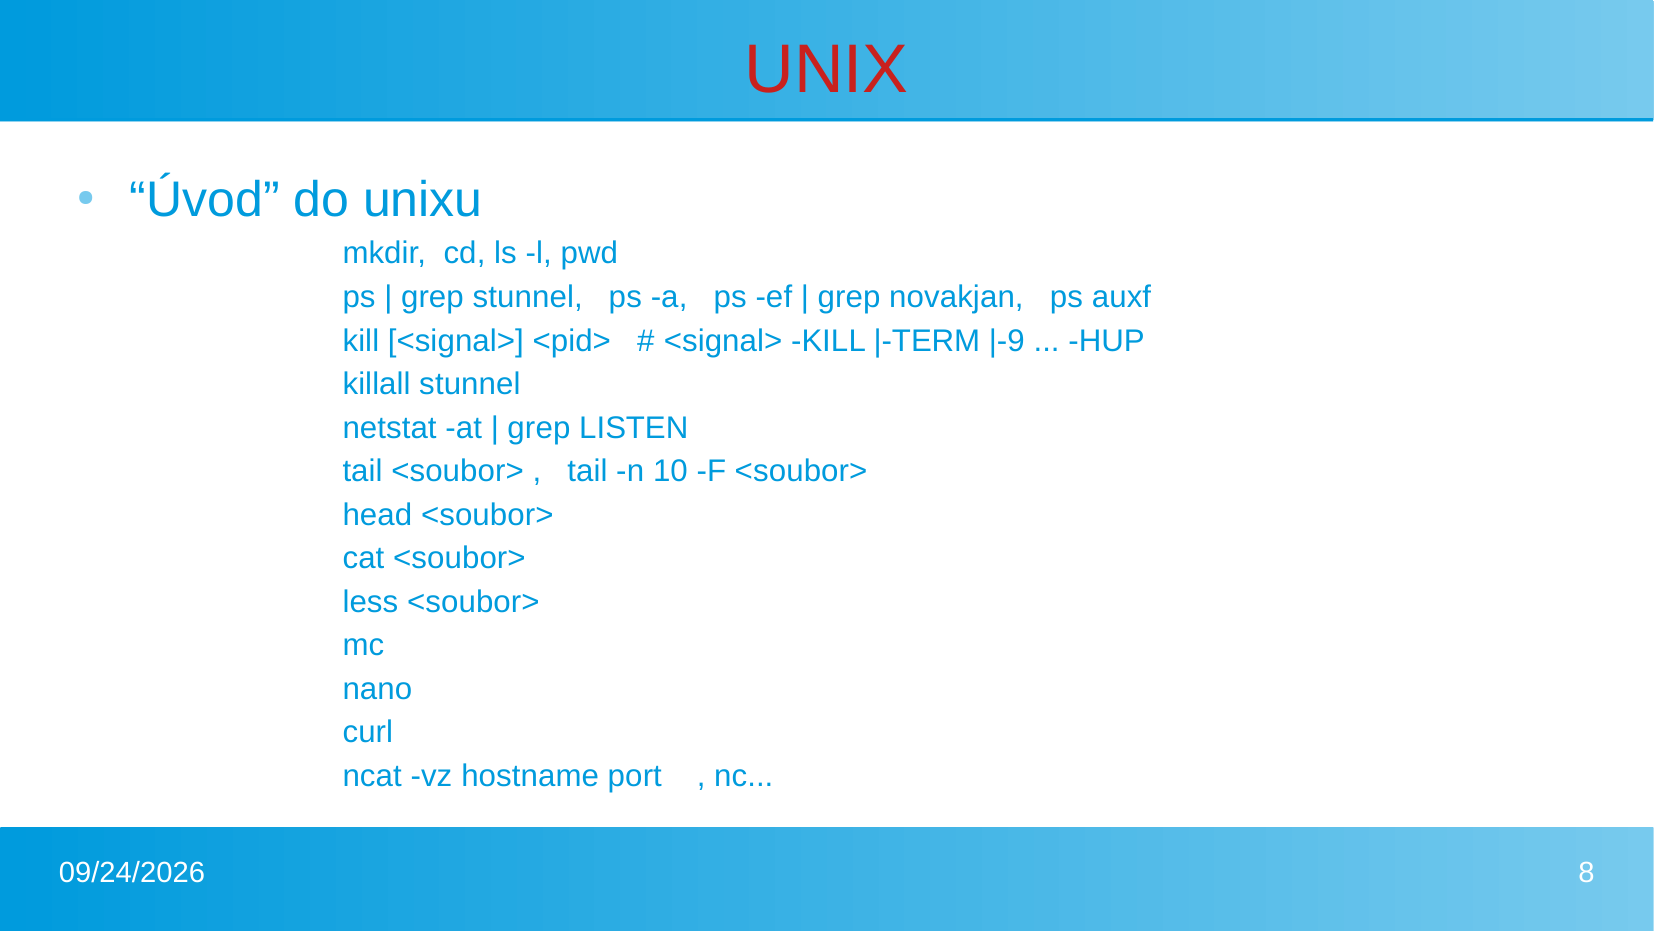

# UNIX
“Úvod” do unixu
mkdir, cd, ls -l, pwd
ps | grep stunnel, ps -a, ps -ef | grep novakjan, ps auxf
kill [<signal>] <pid> # <signal> -KILL |-TERM |-9 ... -HUP
killall stunnel
netstat -at | grep LISTEN
tail <soubor> , tail -n 10 -F <soubor>
head <soubor>
cat <soubor>
less <soubor>
mc
nano
curl
ncat -vz hostname port , nc...
8